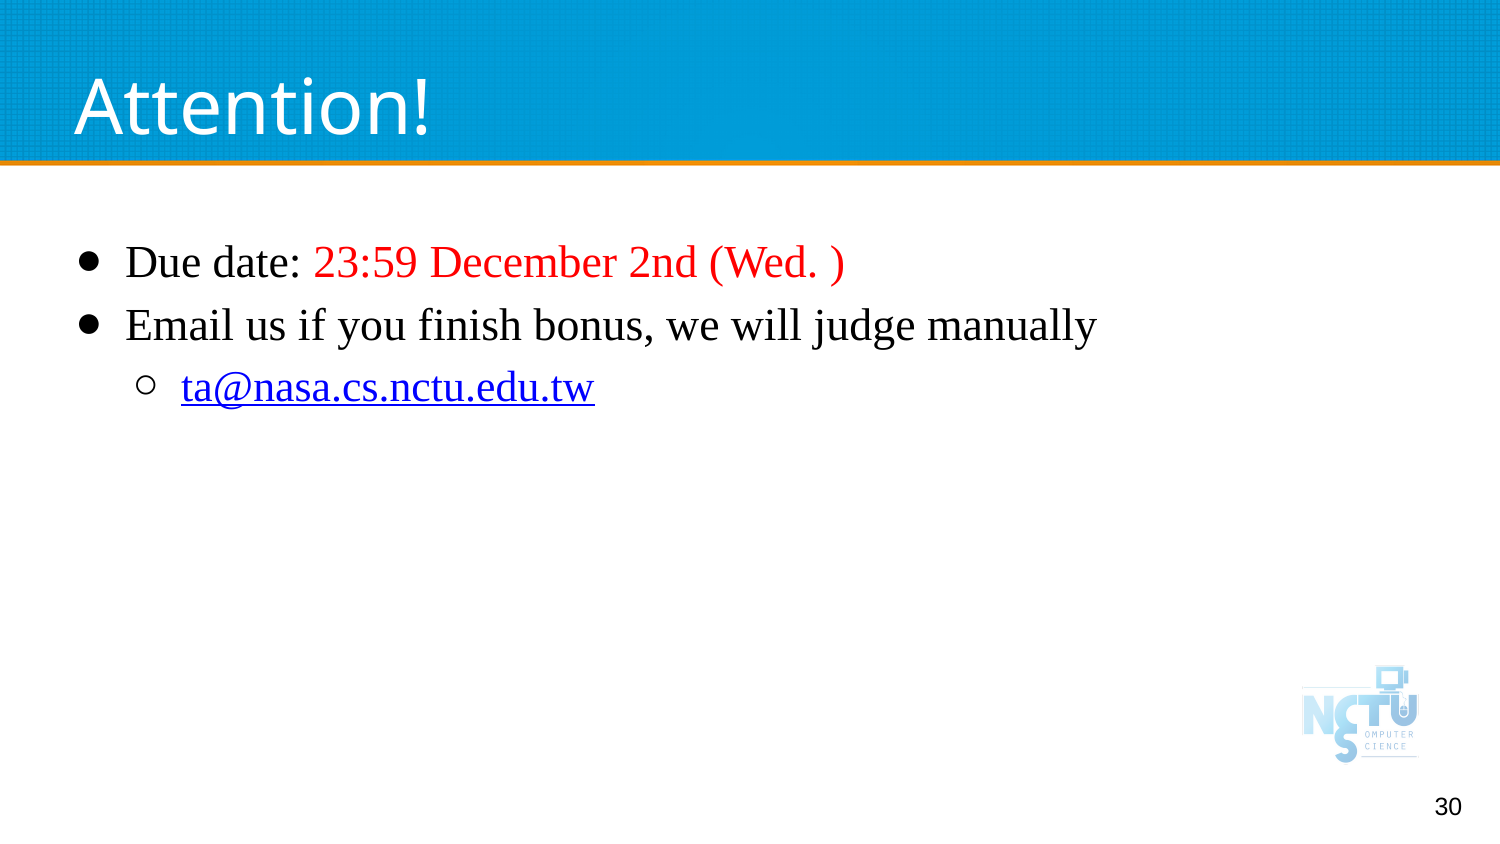

# Attention!
Due date: 23:59 December 2nd (Wed. )
Email us if you finish bonus, we will judge manually
ta@nasa.cs.nctu.edu.tw